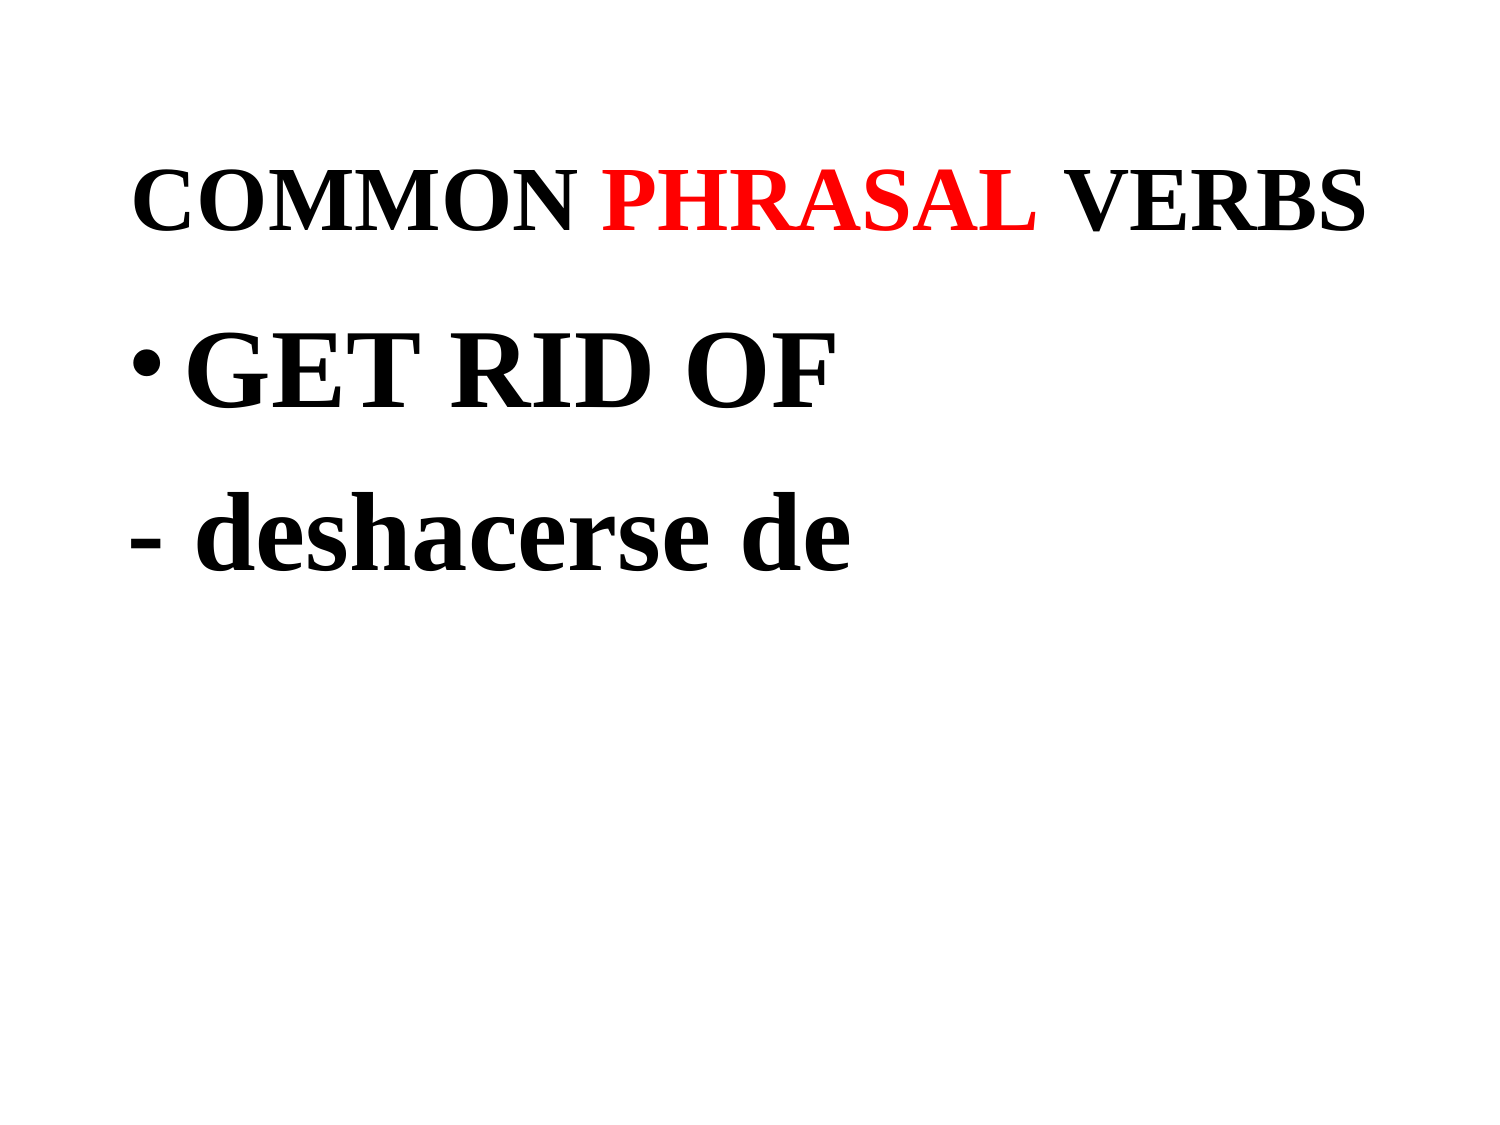

# COMMON PHRASAL VERBS
GET RID OF
- deshacerse de